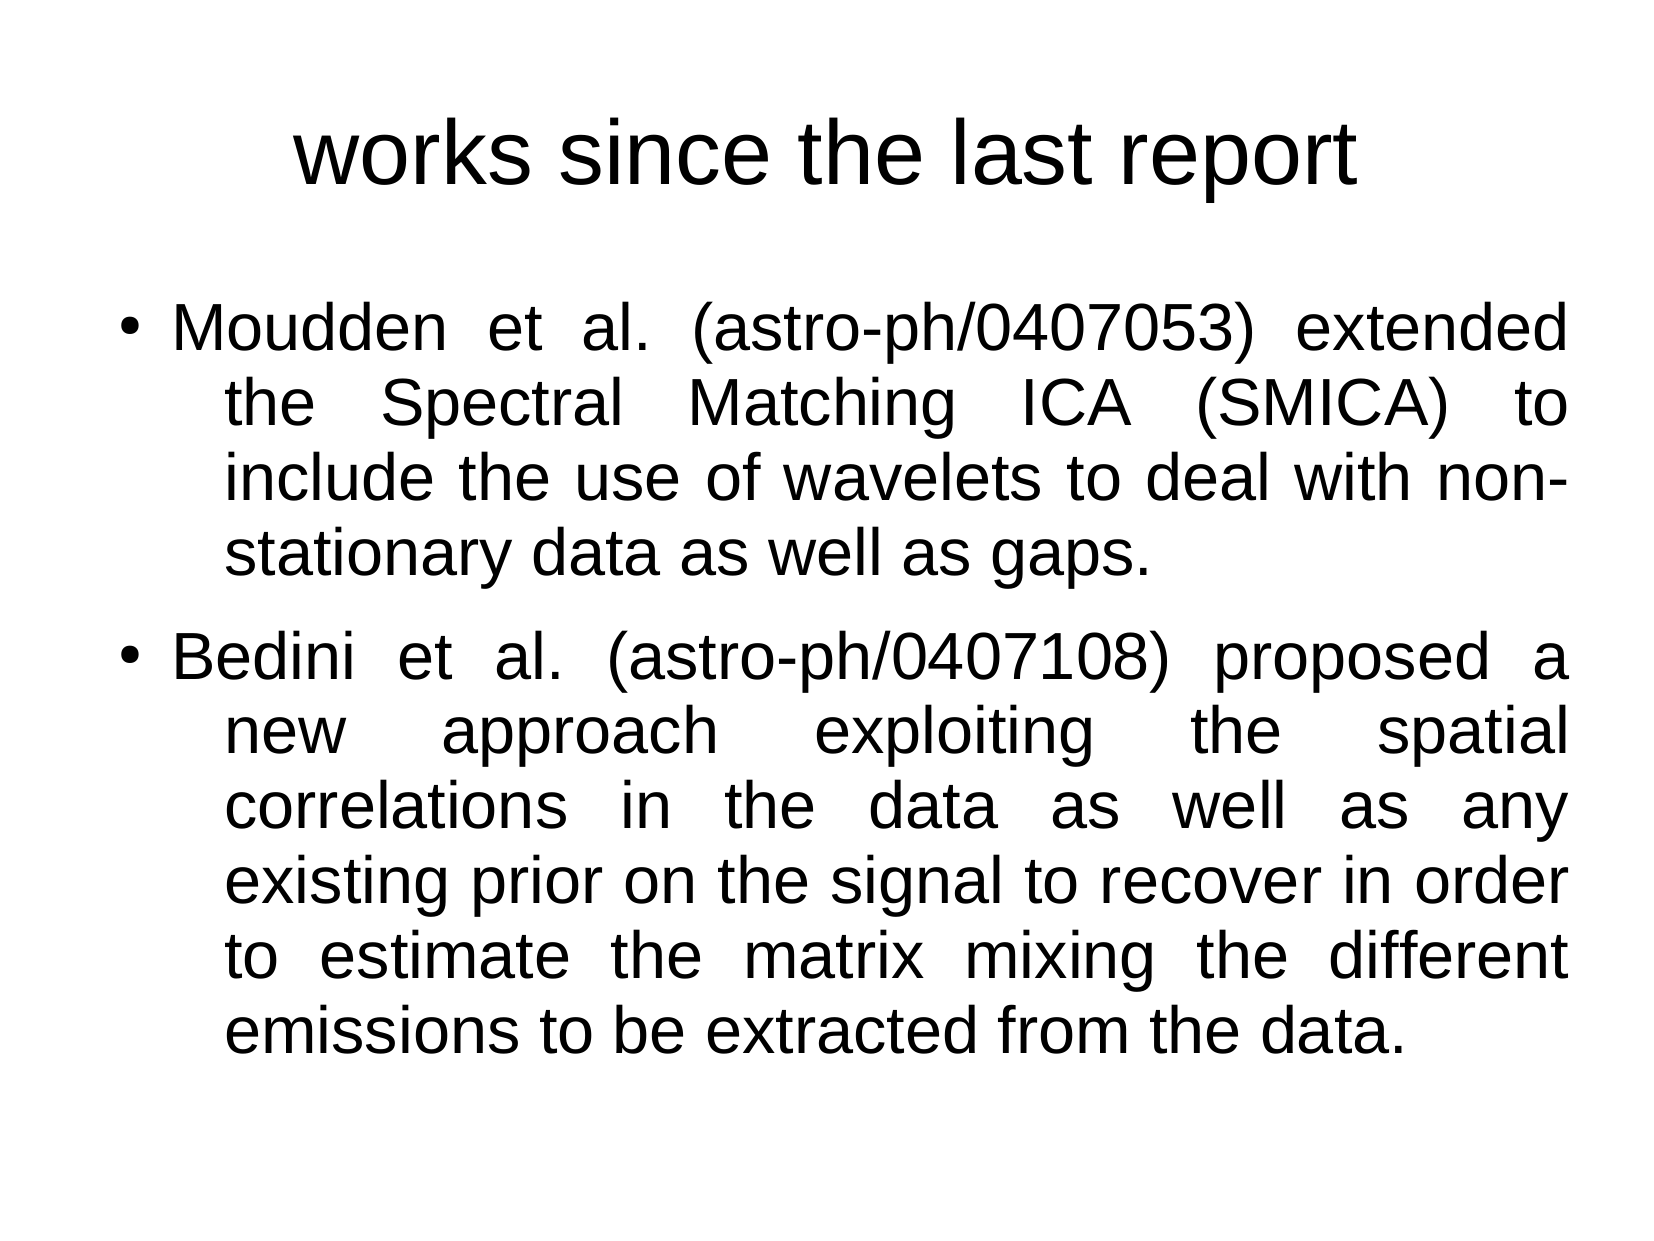

# works since the last report
Moudden et al. (astro-ph/0407053) extended the Spectral Matching ICA (SMICA) to include the use of wavelets to deal with non-stationary data as well as gaps.
Bedini et al. (astro-ph/0407108) proposed a new approach exploiting the spatial correlations in the data as well as any existing prior on the signal to recover in order to estimate the matrix mixing the different emissions to be extracted from the data.